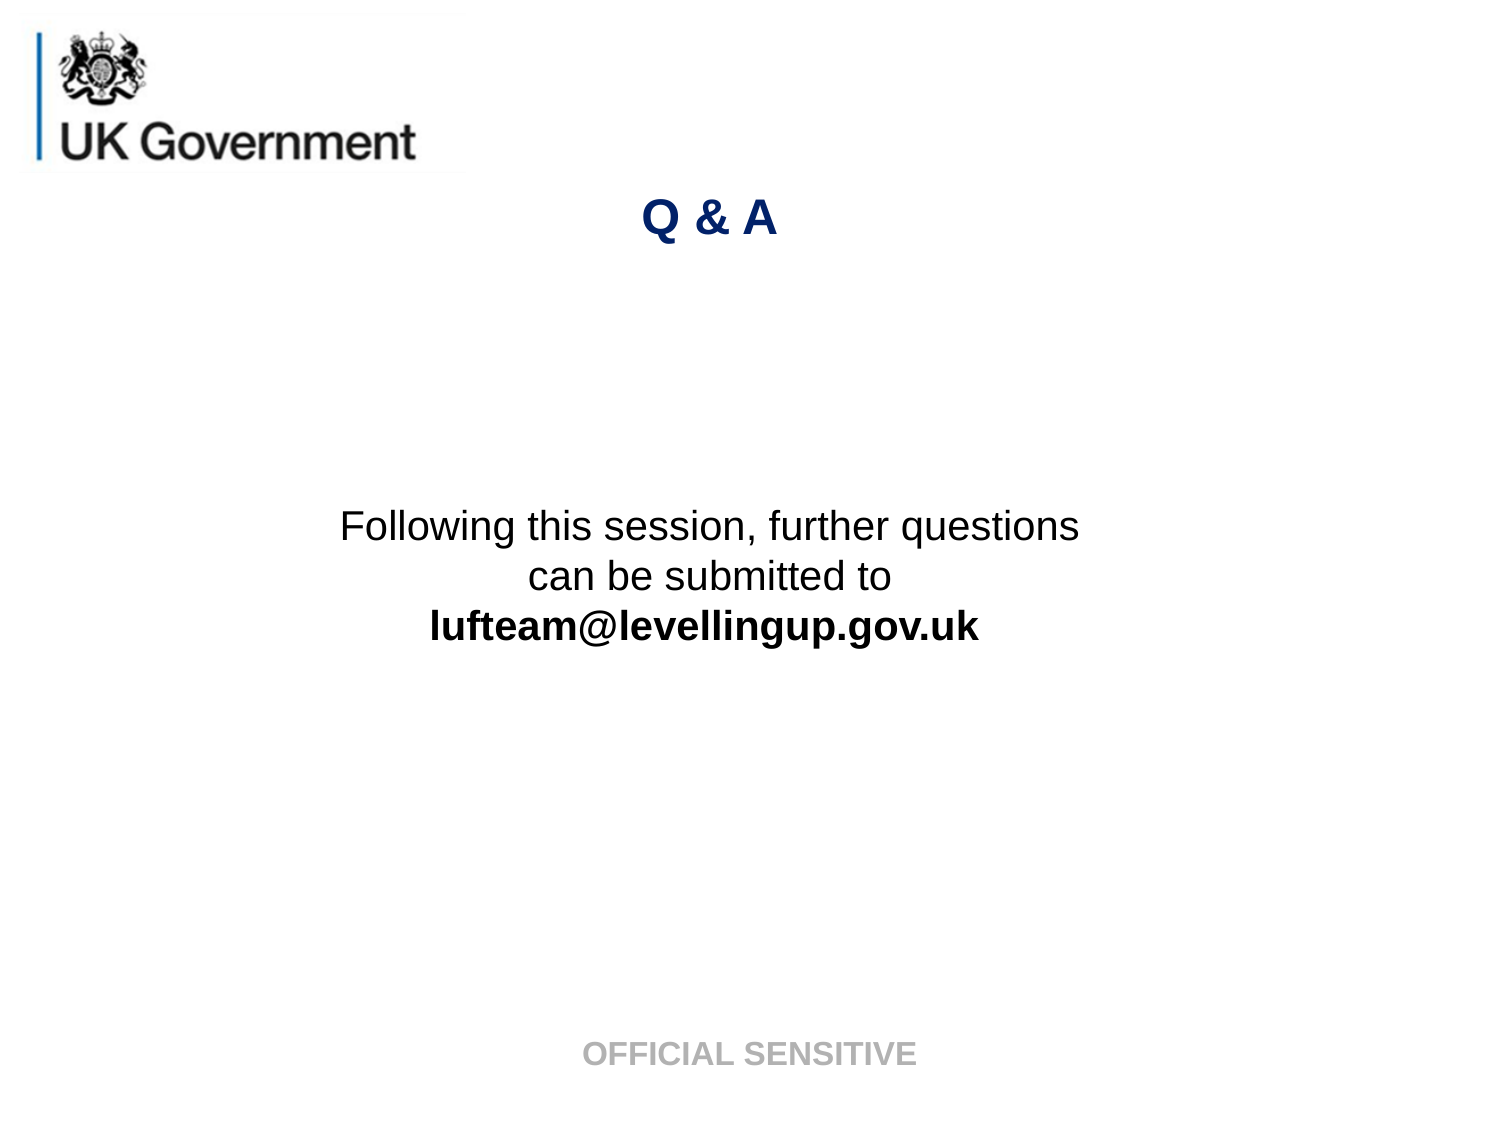

# Q & A
Following this session, further questions can be submitted to lufteam@levellingup.gov.uk